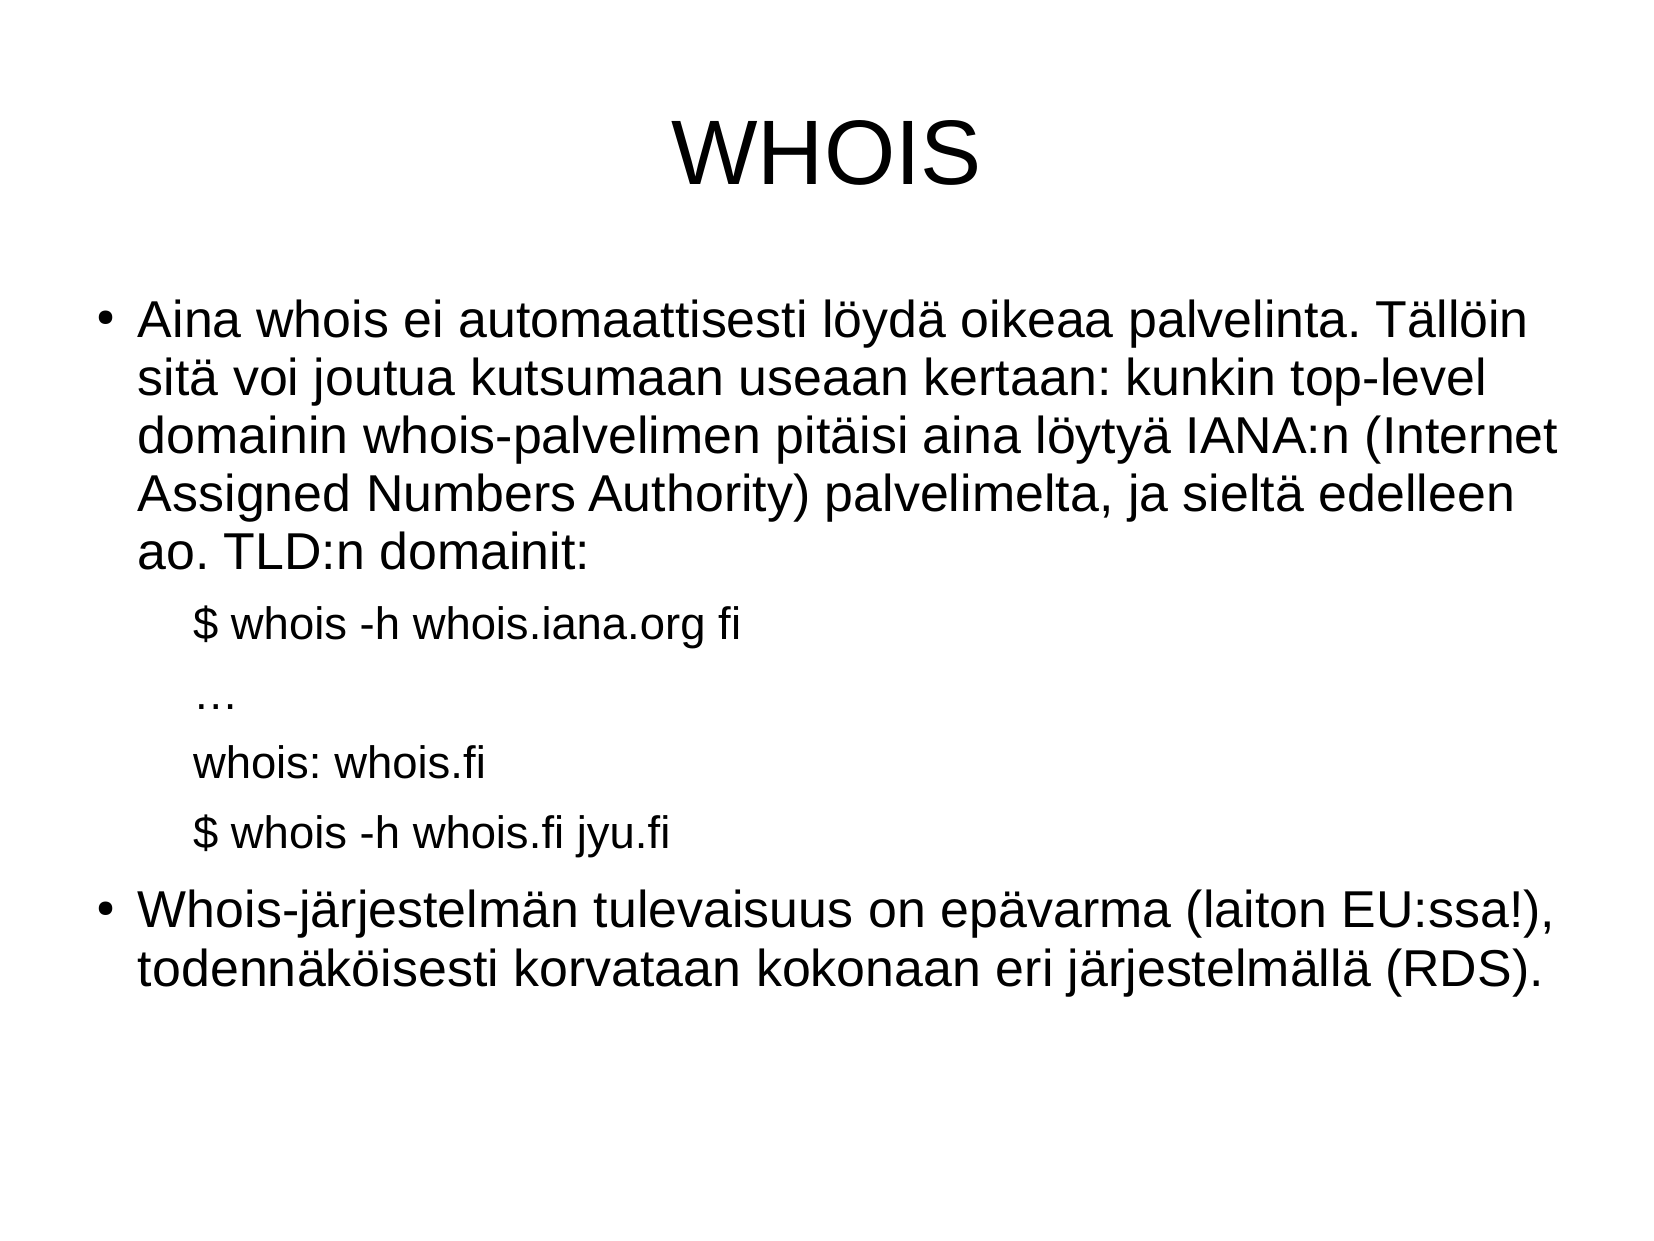

# WHOIS
Aina whois ei automaattisesti löydä oikeaa palvelinta. Tällöin sitä voi joutua kutsumaan useaan kertaan: kunkin top-level domainin whois-palvelimen pitäisi aina löytyä IANA:n (Internet Assigned Numbers Authority) palvelimelta, ja sieltä edelleen ao. TLD:n domainit:
$ whois -h whois.iana.org fi
…
whois: whois.fi
$ whois -h whois.fi jyu.fi
Whois-järjestelmän tulevaisuus on epävarma (laiton EU:ssa!), todennäköisesti korvataan kokonaan eri järjestelmällä (RDS).